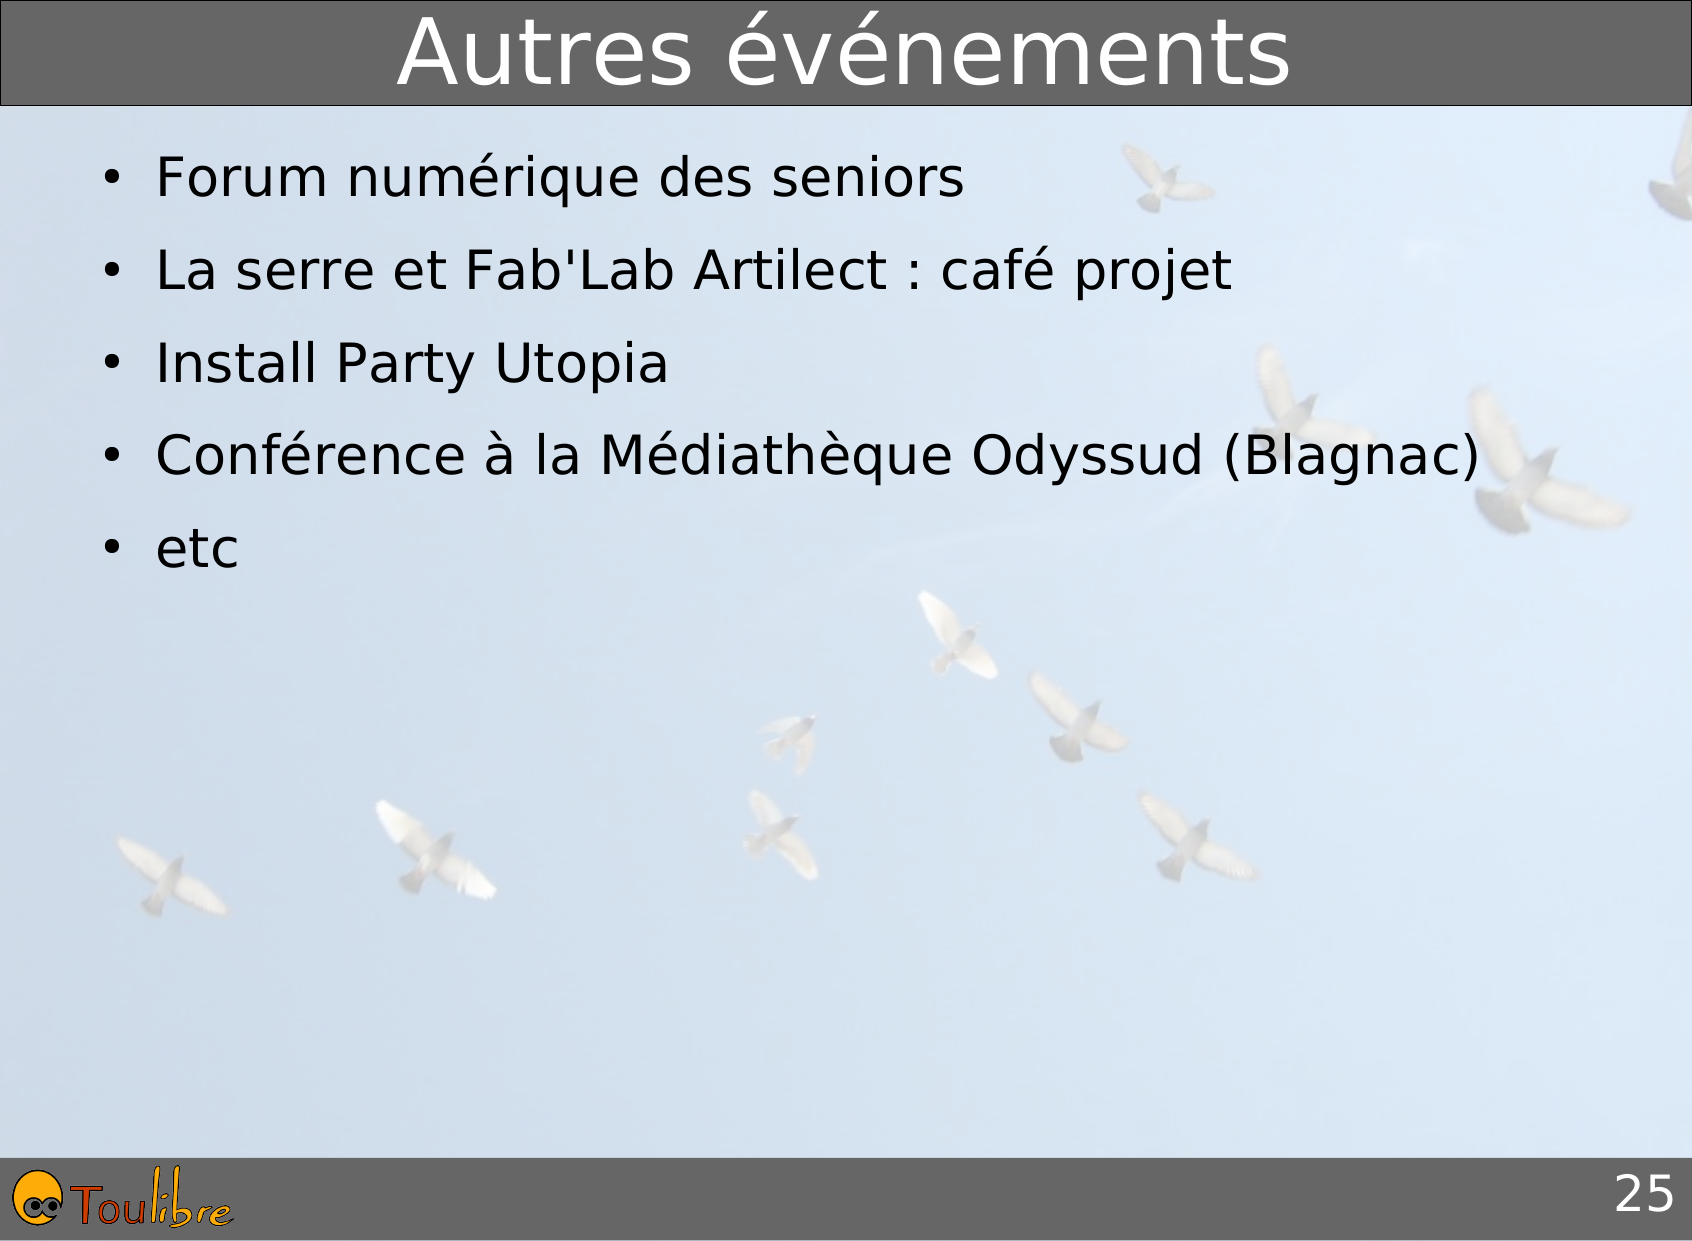

# Autres événements
Forum numérique des seniors
La serre et Fab'Lab Artilect : café projet
Install Party Utopia
Conférence à la Médiathèque Odyssud (Blagnac)
etc